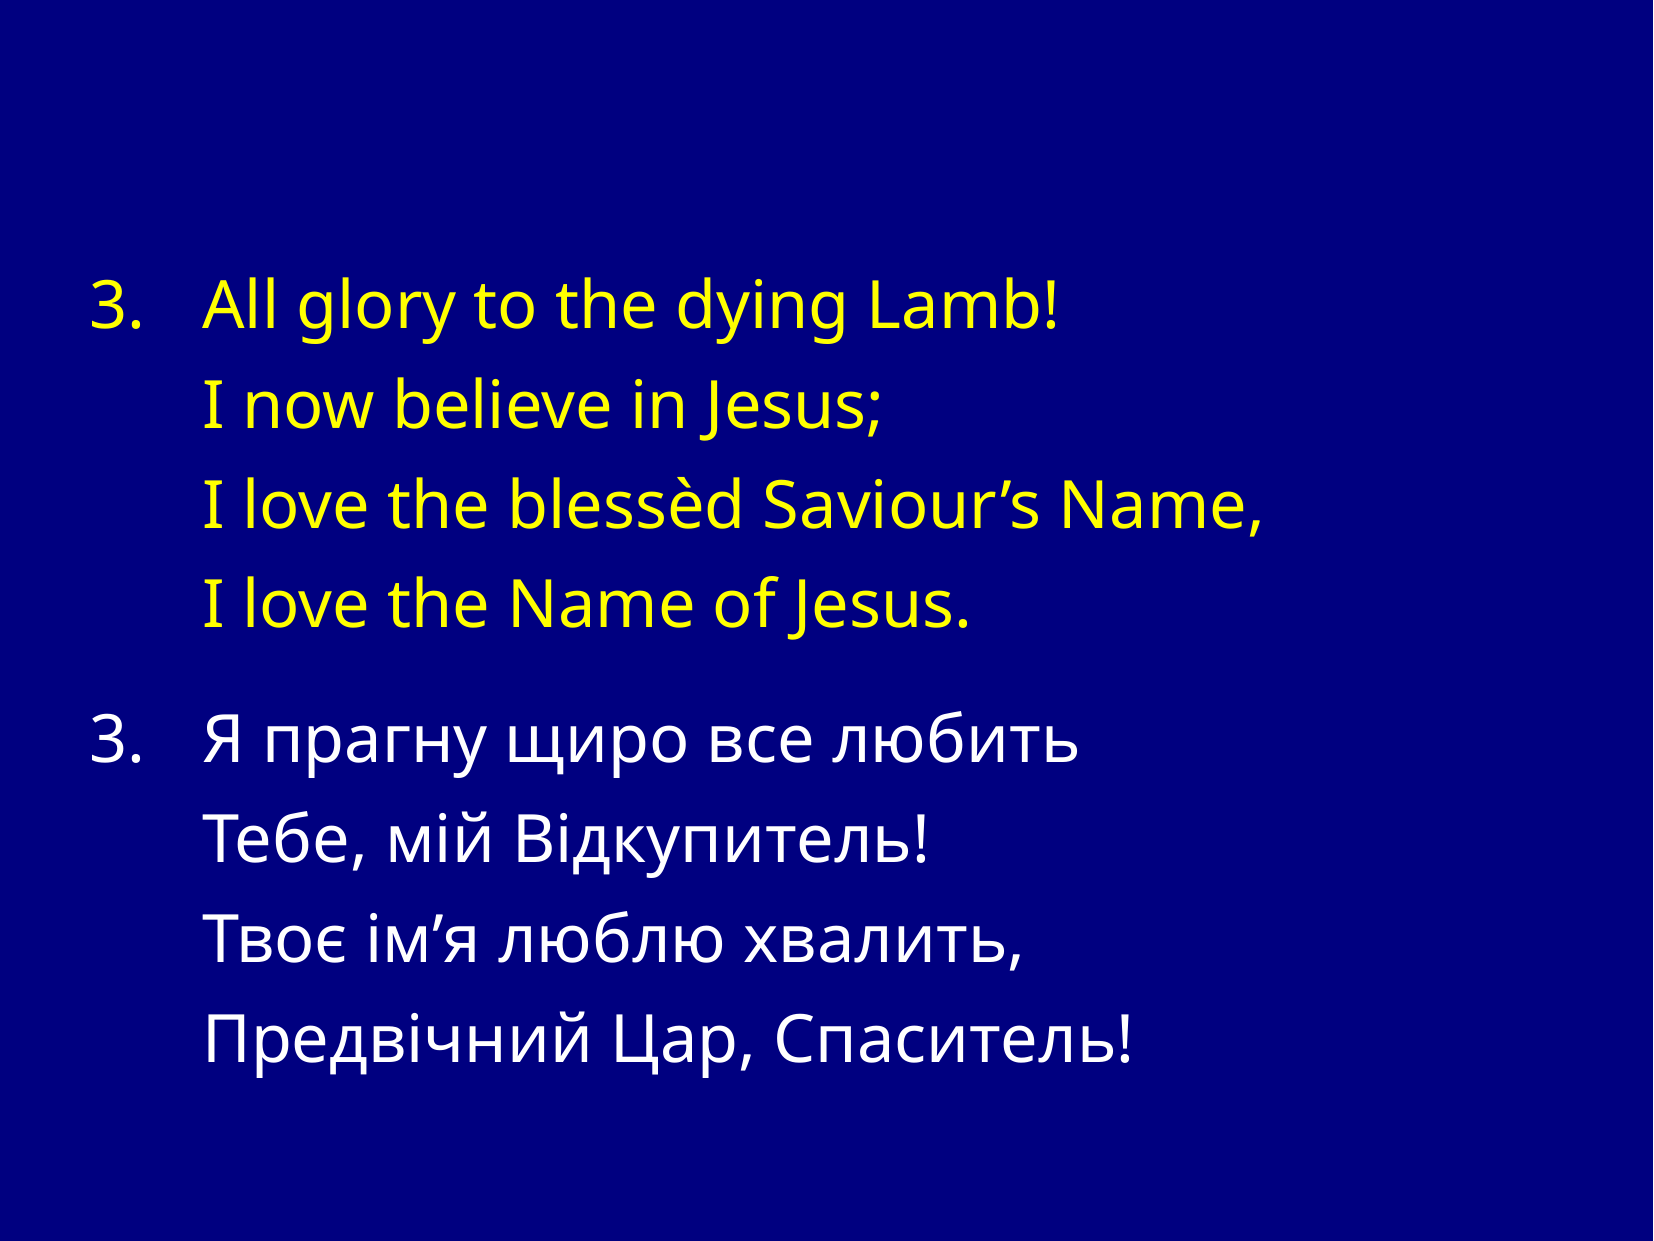

3.	All glory to the dying Lamb!
	I now believe in Jesus;
	I love the blessèd Saviour’s Name,
	I love the Name of Jesus.
3.	Я прагну щиро все любить
	Тебе, мій Відкупитель!
	Твоє ім’я люблю хвалить,
	Предвічний Цар, Спаситель!